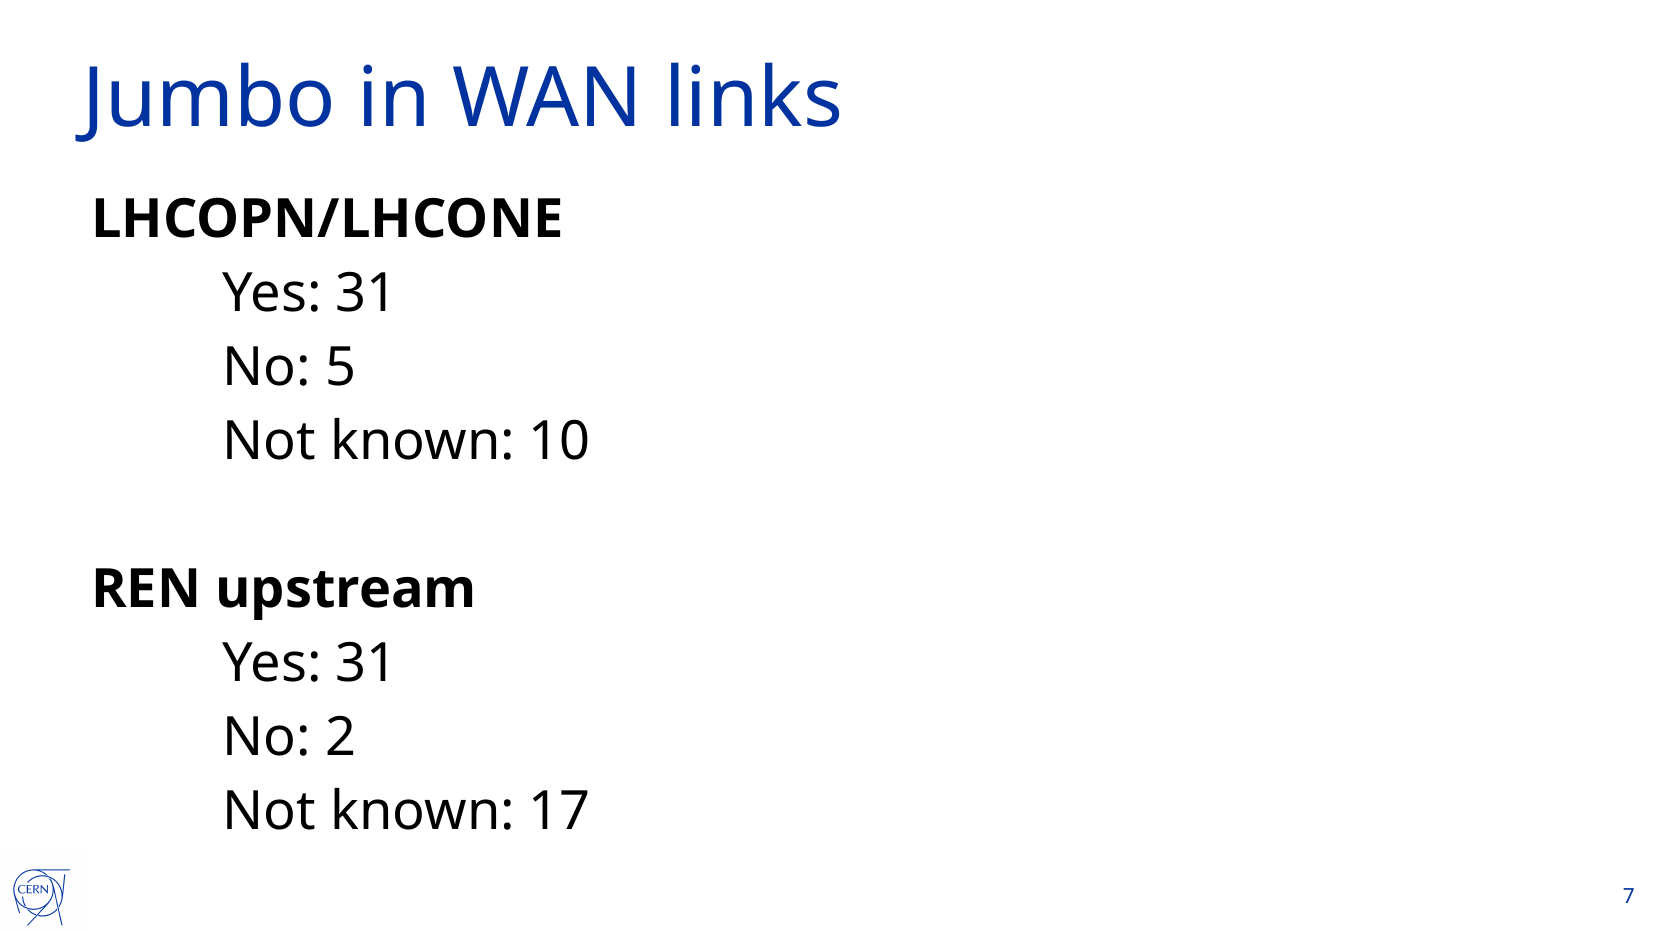

# Jumbo in WAN links
LHCOPN/LHCONE
	Yes: 31
	No: 5
	Not known: 10
REN upstream
	Yes: 31
	No: 2
	Not known: 17